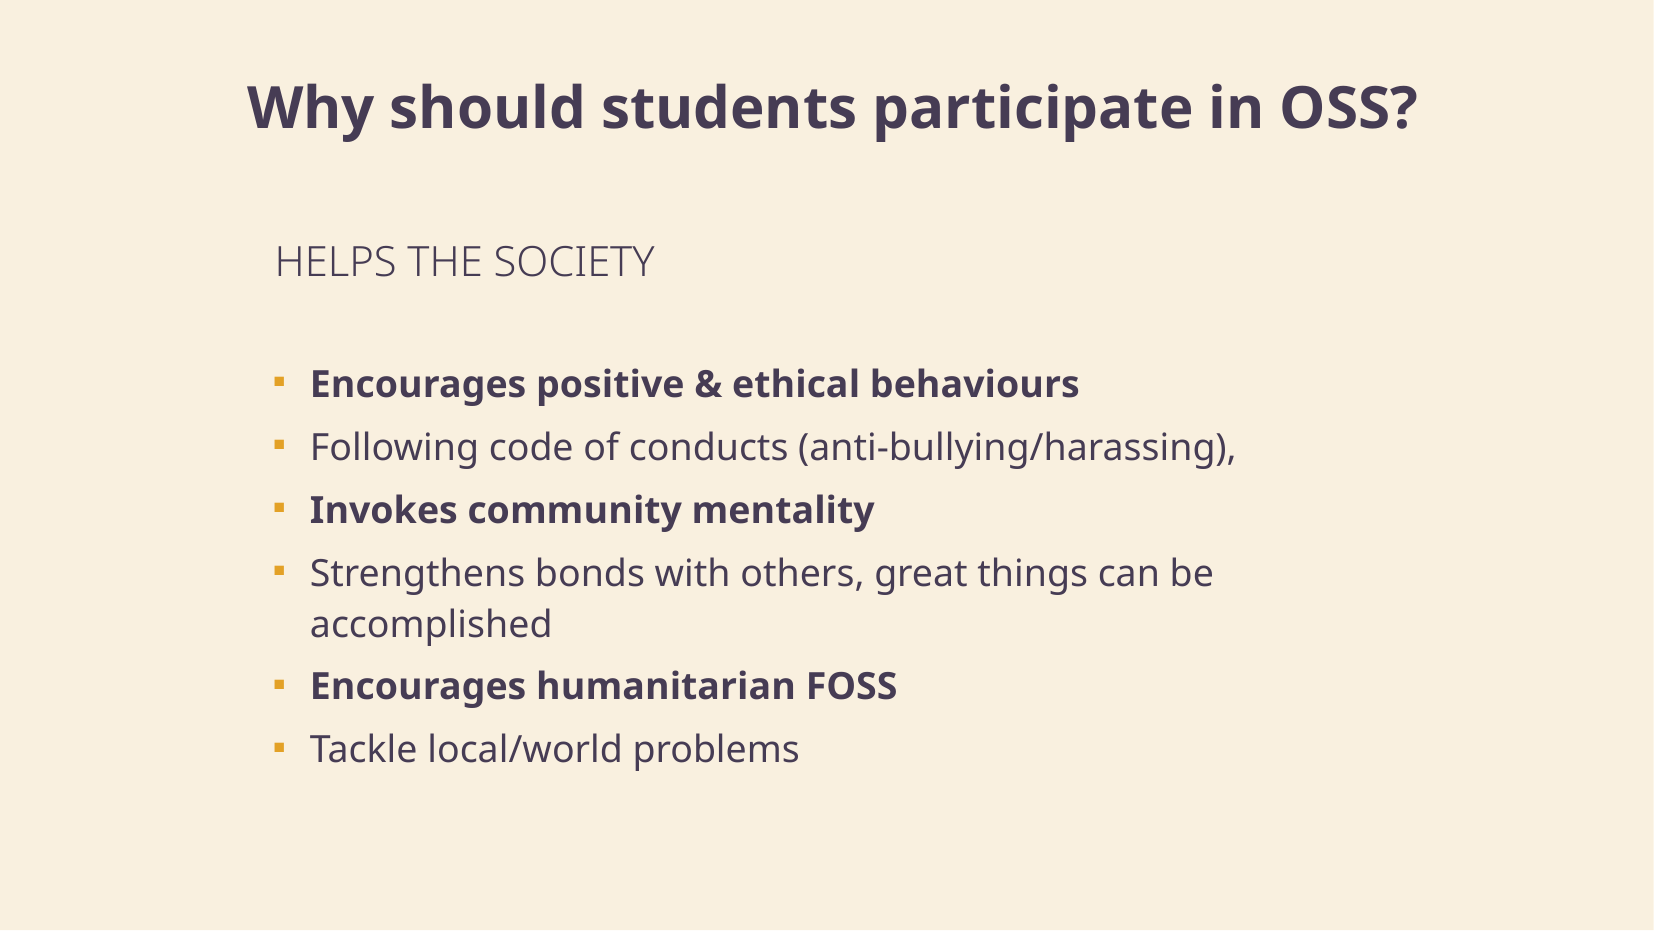

Why should students participate in OSS?
HELPS THE SOCIETY
Encourages positive & ethical behaviours
Following code of conducts (anti-bullying/harassing),
Invokes community mentality
Strengthens bonds with others, great things can be accomplished
Encourages humanitarian FOSS
Tackle local/world problems